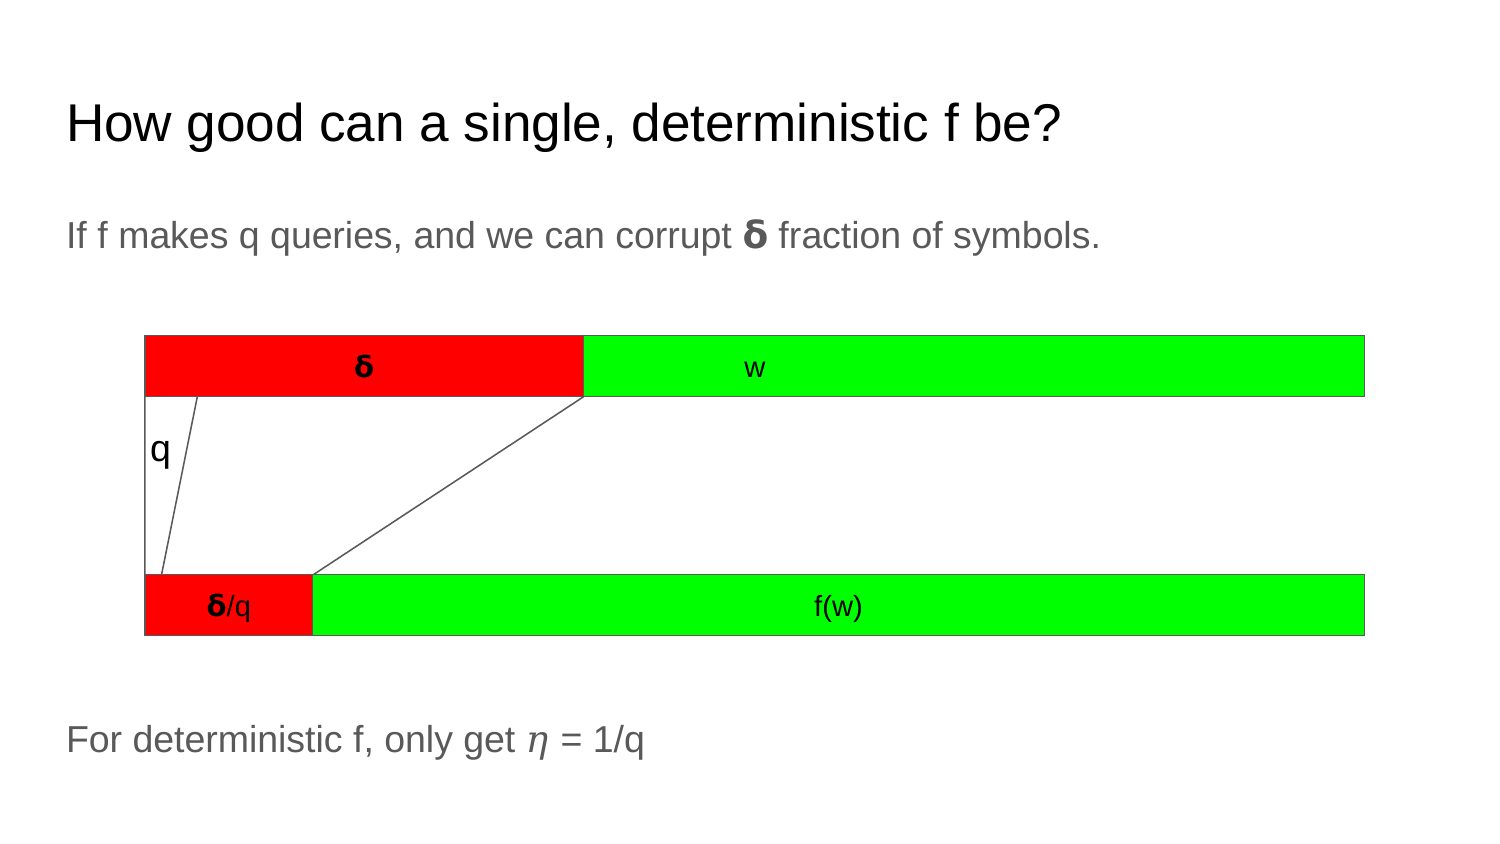

# How good can a single, deterministic f be?
If f makes q queries, and we can corrupt 𝝳 fraction of symbols.
w
w
𝝳
q
𝝳/q
f(w)
f(w)
For deterministic f, only get 𝜂 = 1/q